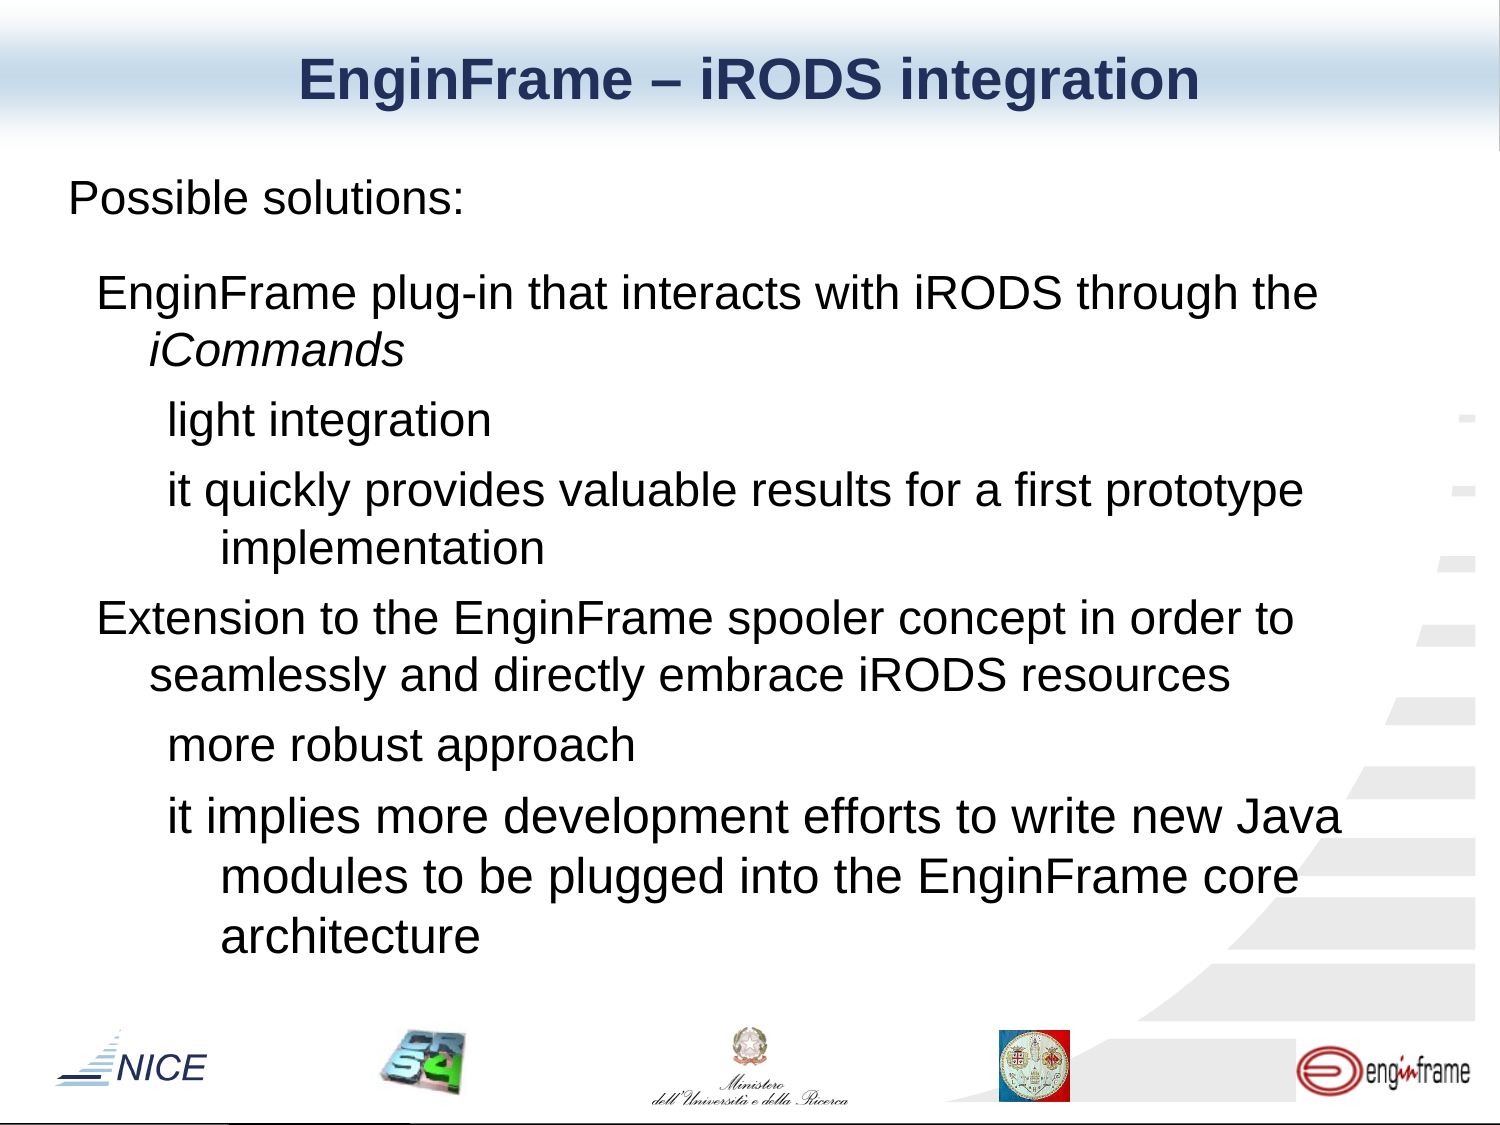

EnginFrame – iRODS integration
Possible solutions:
EnginFrame plug-in that interacts with iRODS through the iCommands
light integration
it quickly provides valuable results for a first prototype implementation
Extension to the EnginFrame spooler concept in order to seamlessly and directly embrace iRODS resources
more robust approach
it implies more development efforts to write new Java modules to be plugged into the EnginFrame core architecture